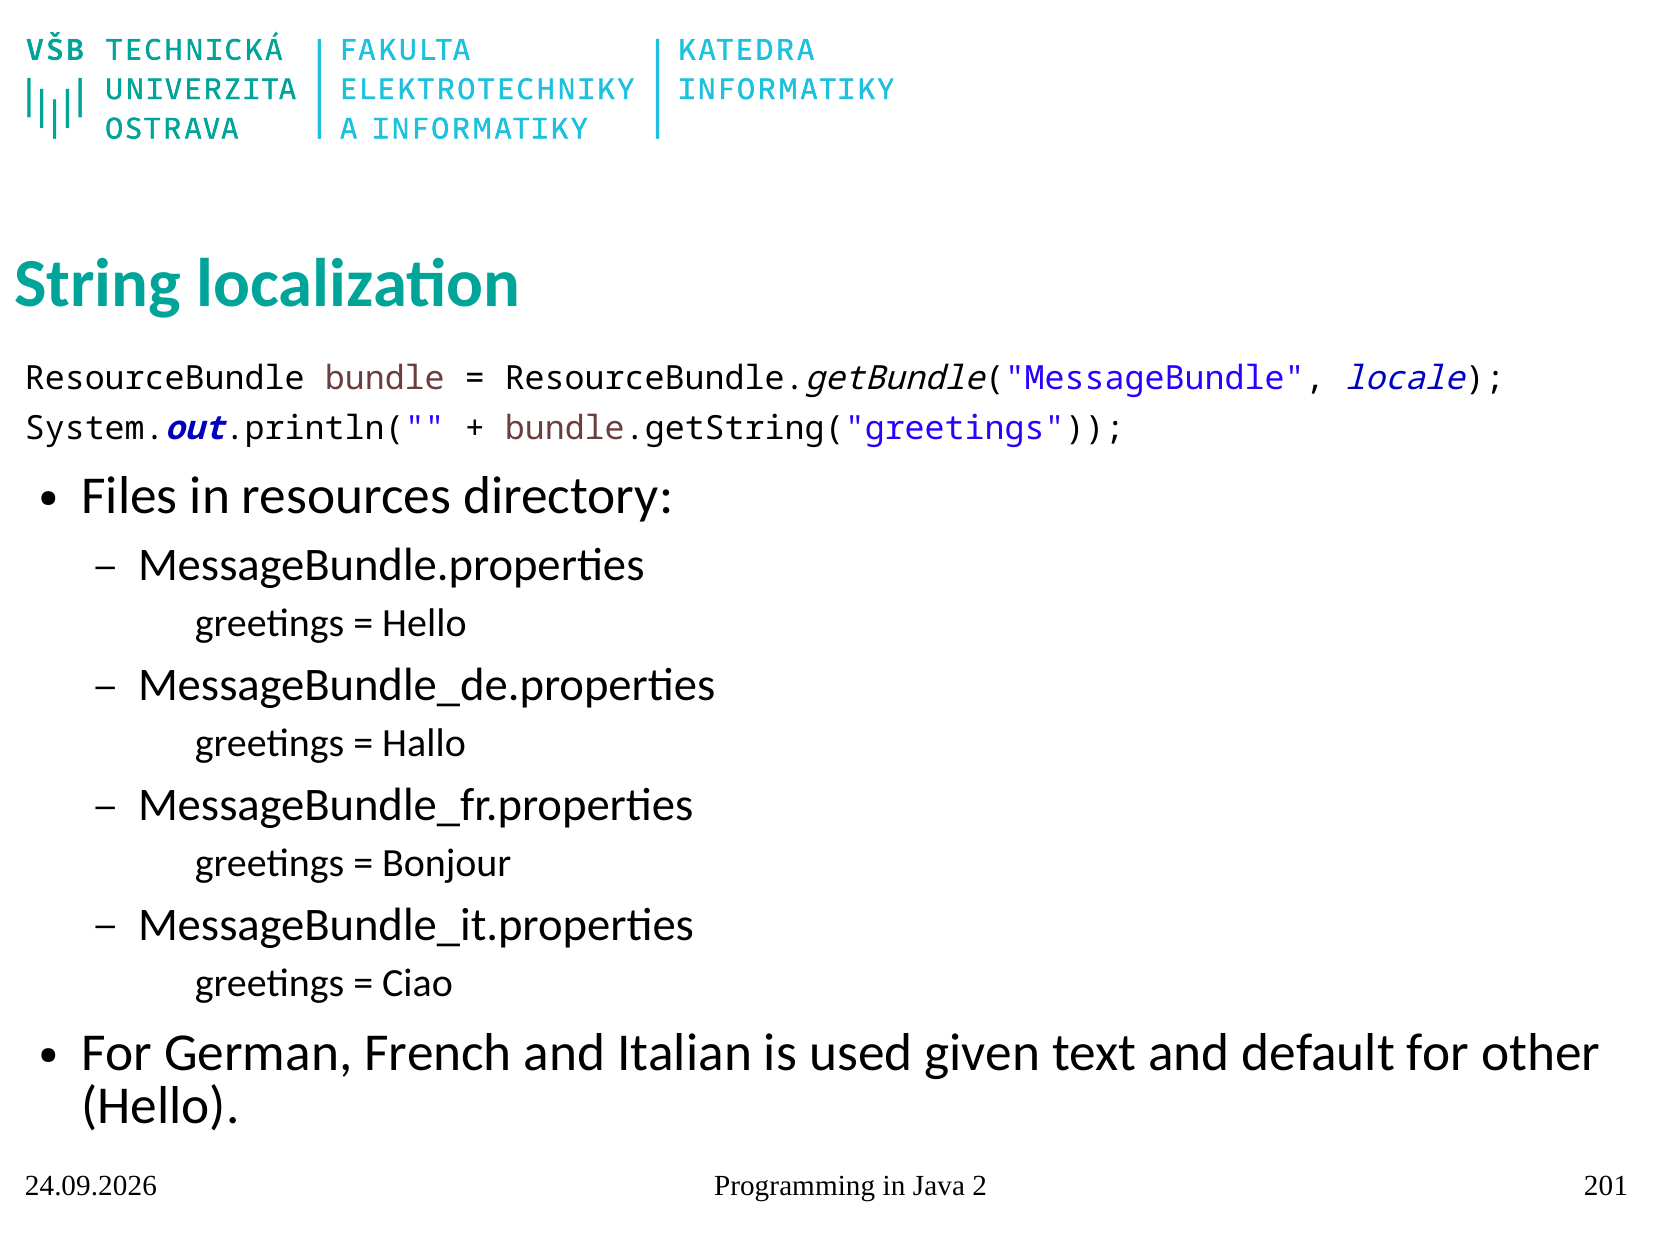

# String localization
ResourceBundle bundle = ResourceBundle.getBundle("MessageBundle", locale);
System.out.println("" + bundle.getString("greetings"));
Files in resources directory:
MessageBundle.properties
greetings = Hello
MessageBundle_de.properties
greetings = Hallo
MessageBundle_fr.properties
greetings = Bonjour
MessageBundle_it.properties
greetings = Ciao
For German, French and Italian is used given text and default for other (Hello).
Programming in Java 2
201